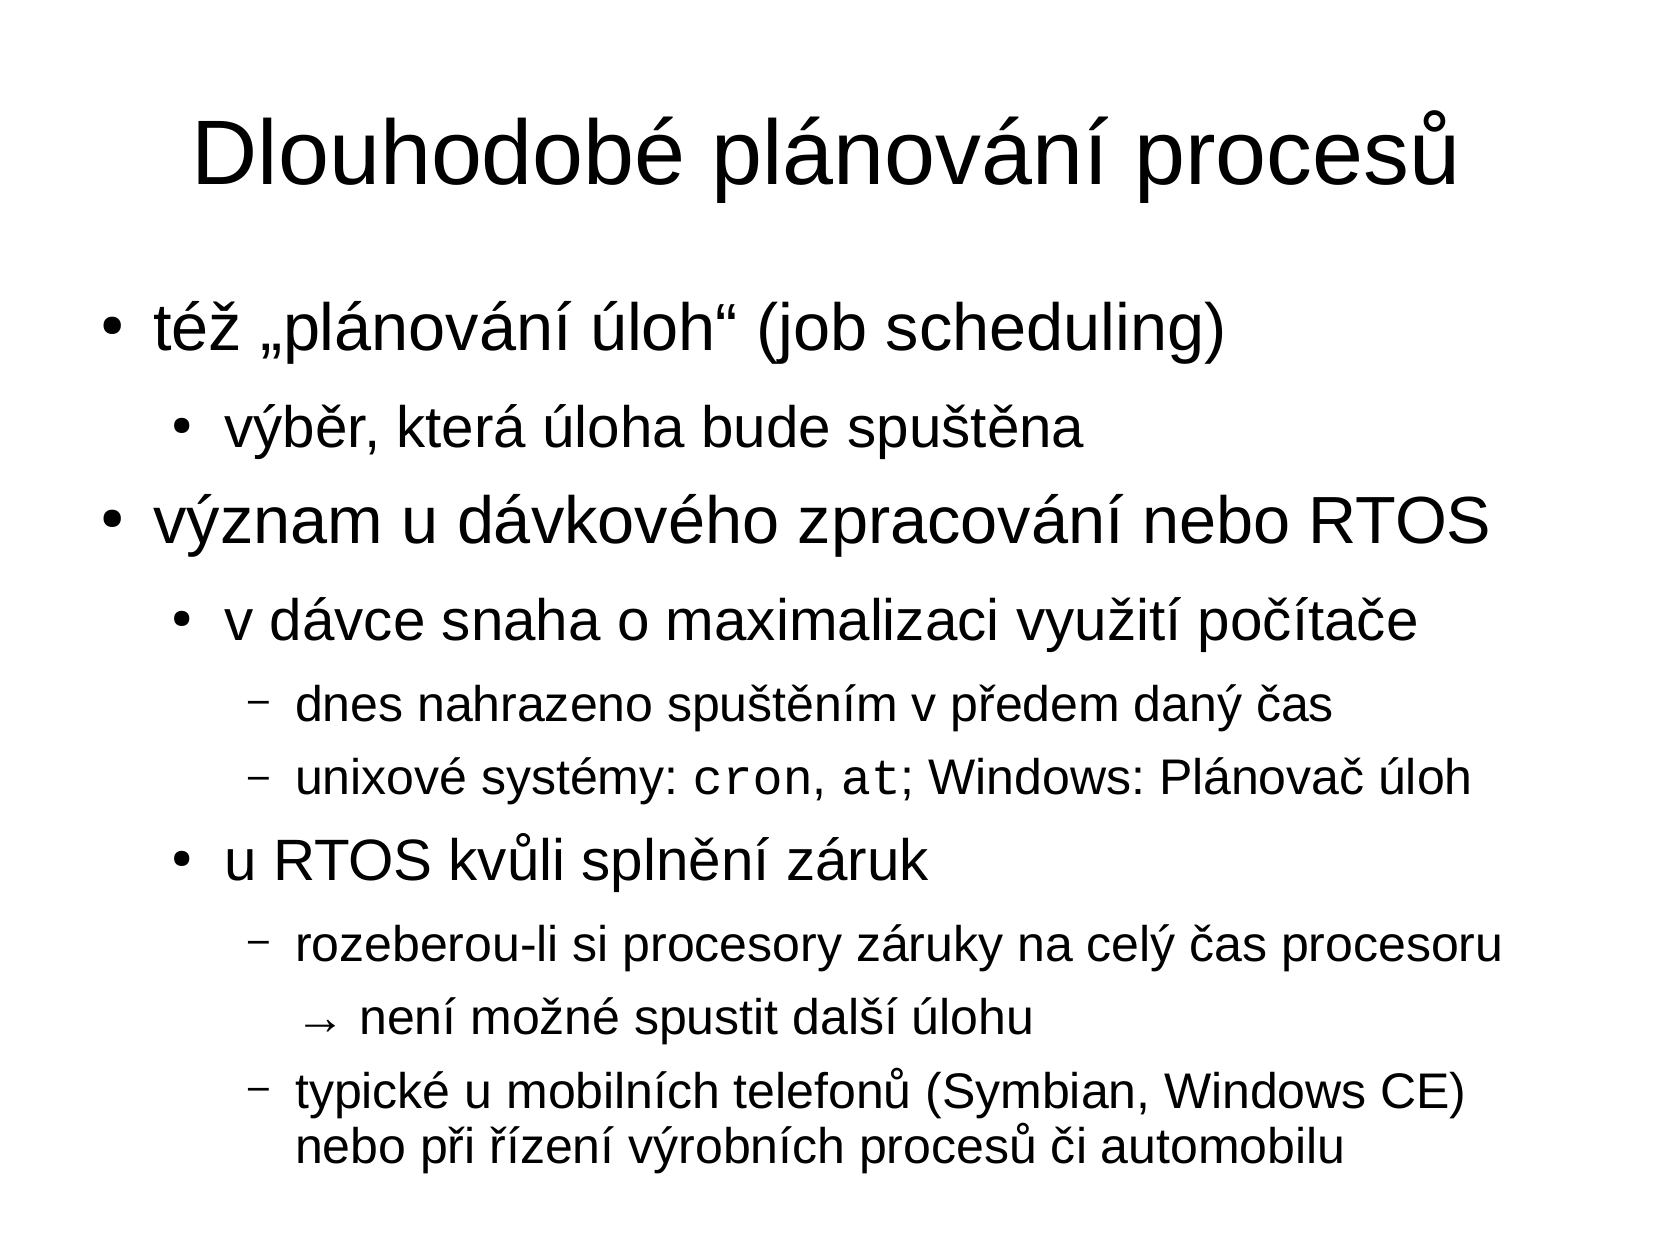

# Dlouhodobé plánování procesů
též „plánování úloh“ (job scheduling)
výběr, která úloha bude spuštěna
význam u dávkového zpracování nebo RTOS
v dávce snaha o maximalizaci využití počítače
dnes nahrazeno spuštěním v předem daný čas
unixové systémy: cron, at; Windows: Plánovač úloh
u RTOS kvůli splnění záruk
rozeberou-li si procesory záruky na celý čas procesoru
→ není možné spustit další úlohu
typické u mobilních telefonů (Symbian, Windows CE) nebo při řízení výrobních procesů či automobilu